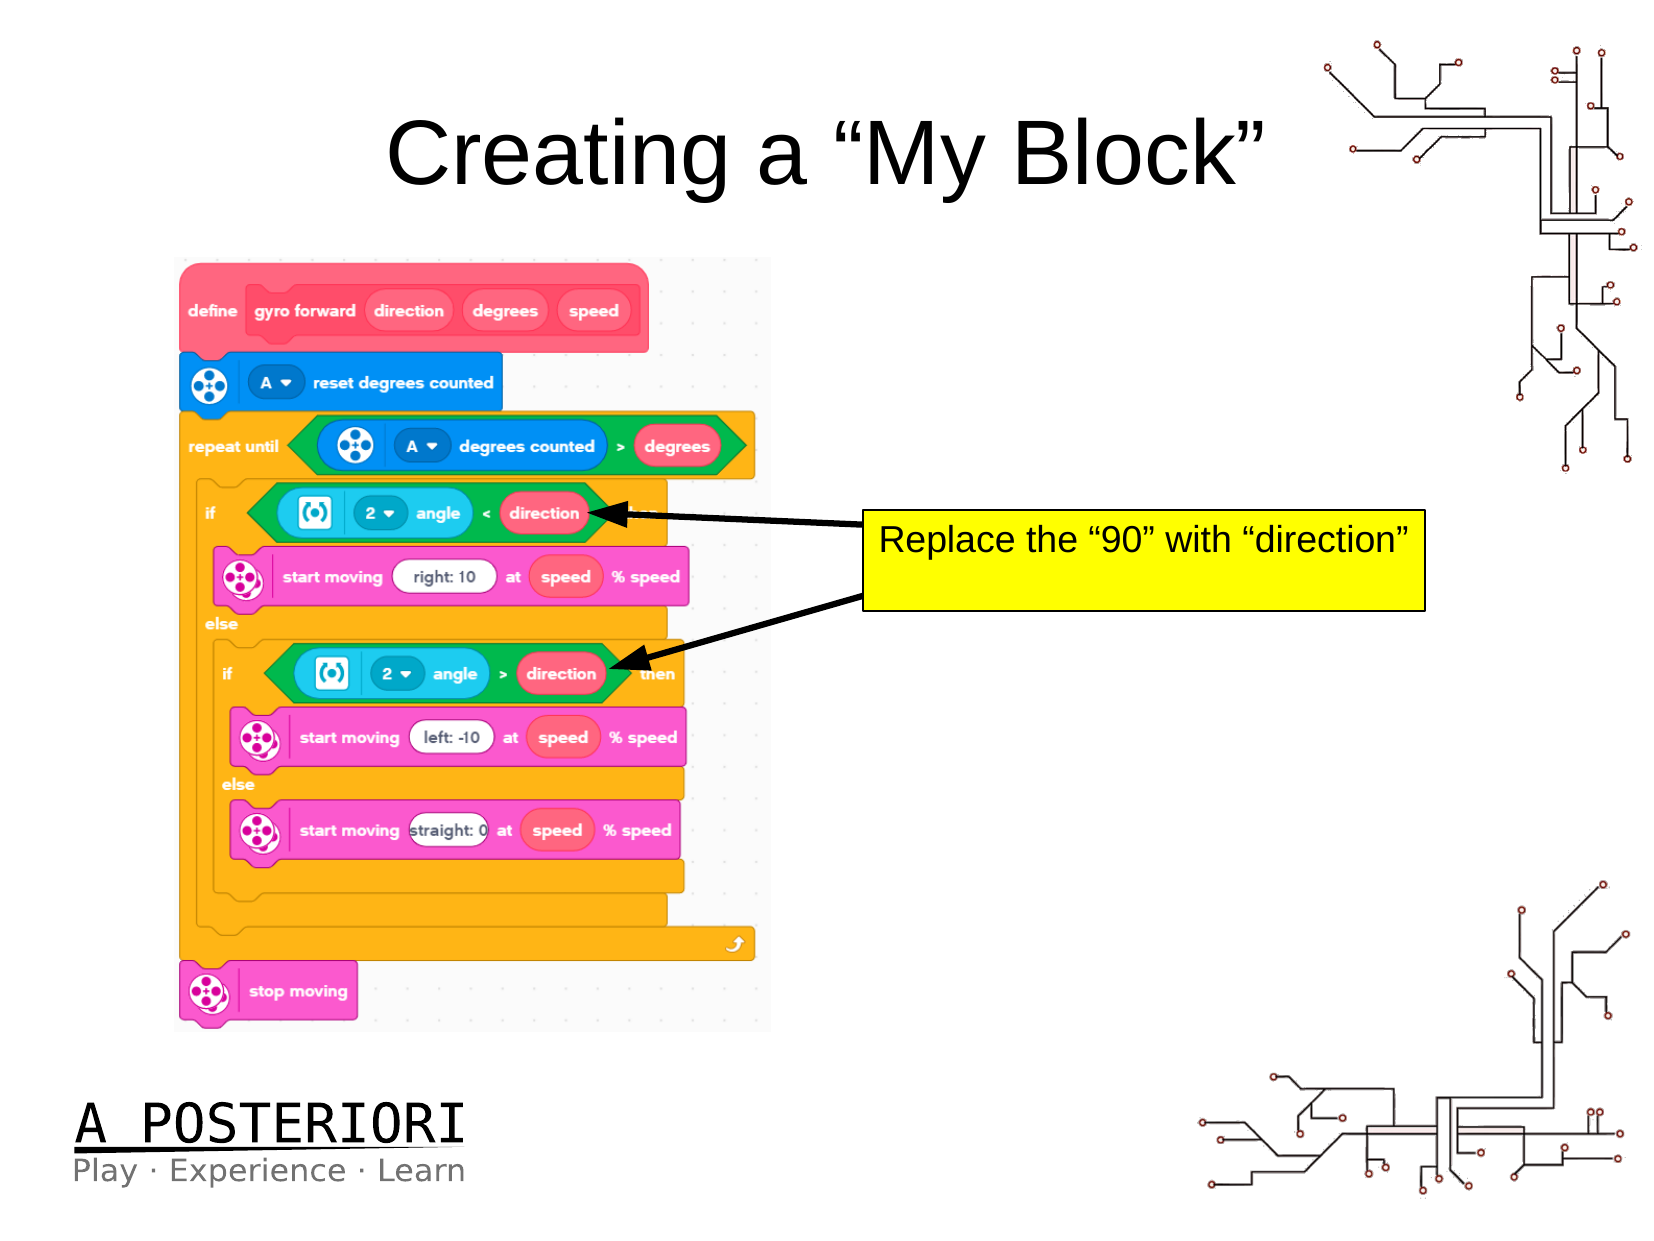

# Creating a “My Block”
Replace the “90” with “direction”